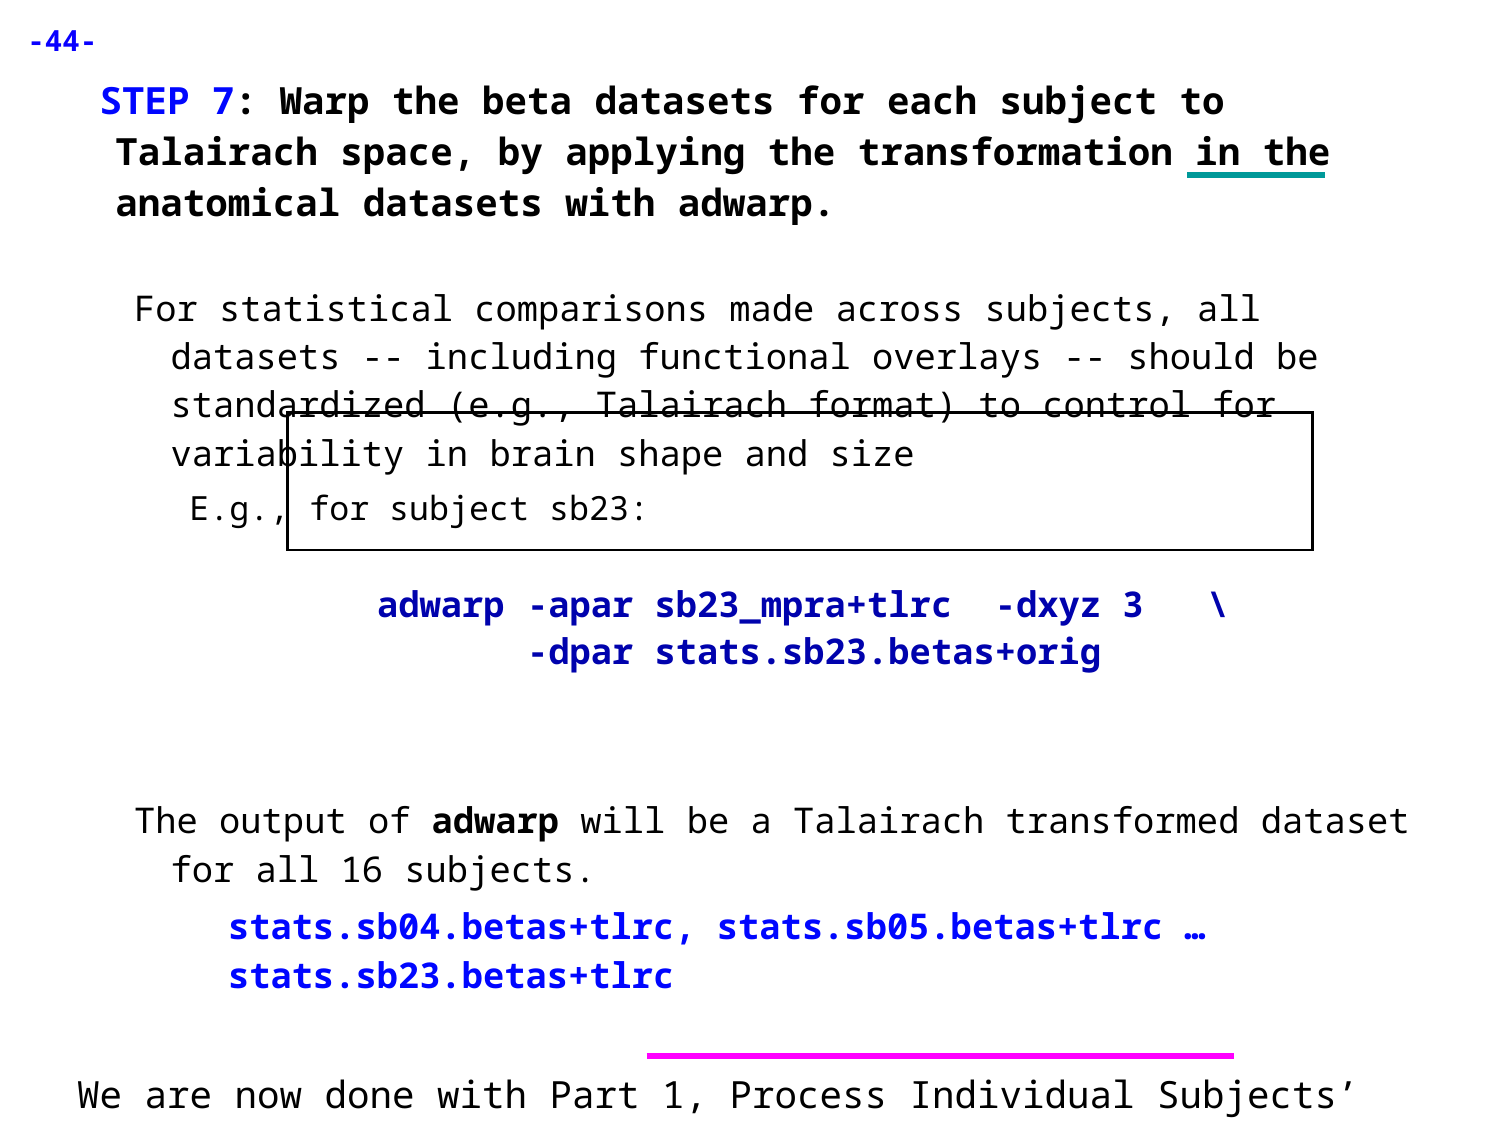

# STEP 7: Warp the beta datasets for each subject to Talairach space, by applying the transformation in the anatomical datasets with adwarp.
For statistical comparisons made across subjects, all datasets -- including functional overlays -- should be standardized (e.g., Talairach format) to control for variability in brain shape and size
E.g., for subject sb23:
		adwarp	-apar sb23_mpra+tlrc -dxyz 3 \
			-dpar stats.sb23.betas+orig
The output of adwarp will be a Talairach transformed dataset for all 16 subjects.
	stats.sb04.betas+tlrc, stats.sb05.betas+tlrc … stats.sb23.betas+tlrc
We are now done with Part 1, Process Individual Subjects’ Data, for Subject sb23
go back and follow the same steps for remaining subjects
We can now move on to Part 2, RUN GROUP ANALYSIS (ANOVA)